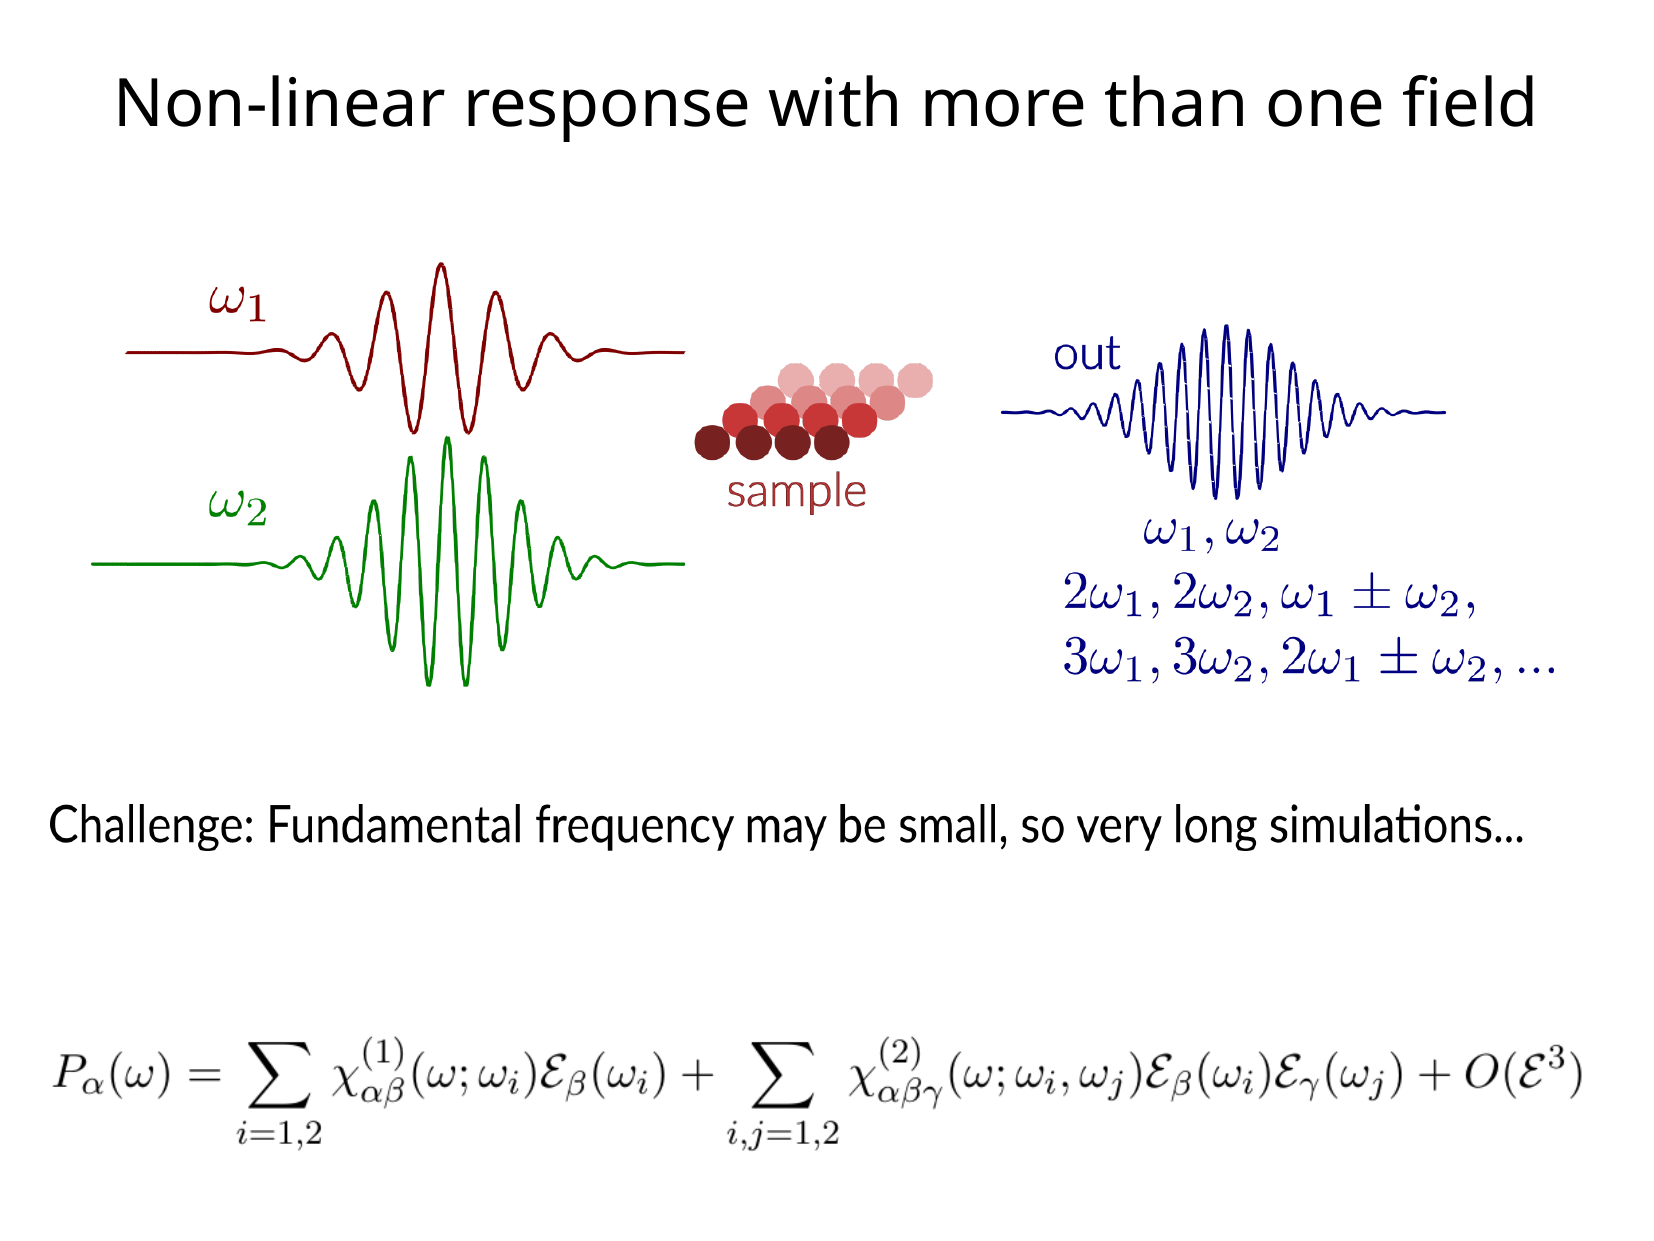

# Non-linear response with more than one field